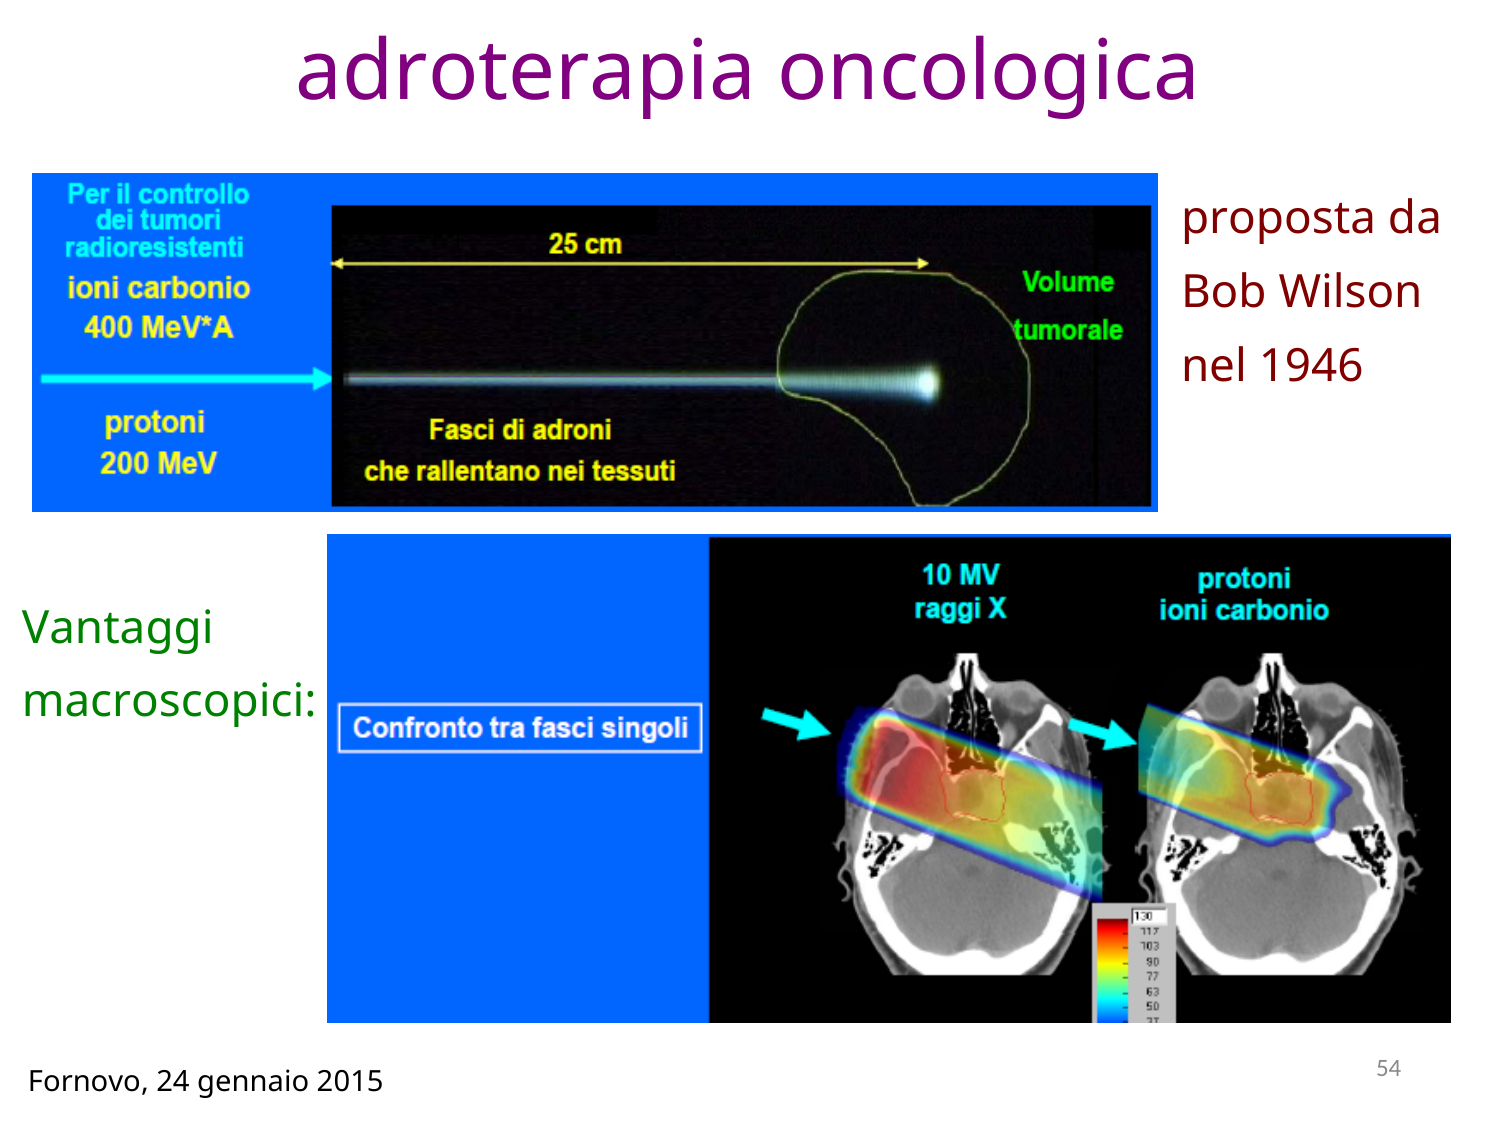

adroterapia oncologica
proposta da Bob Wilson nel 1946
Vantaggi macroscopici:
54